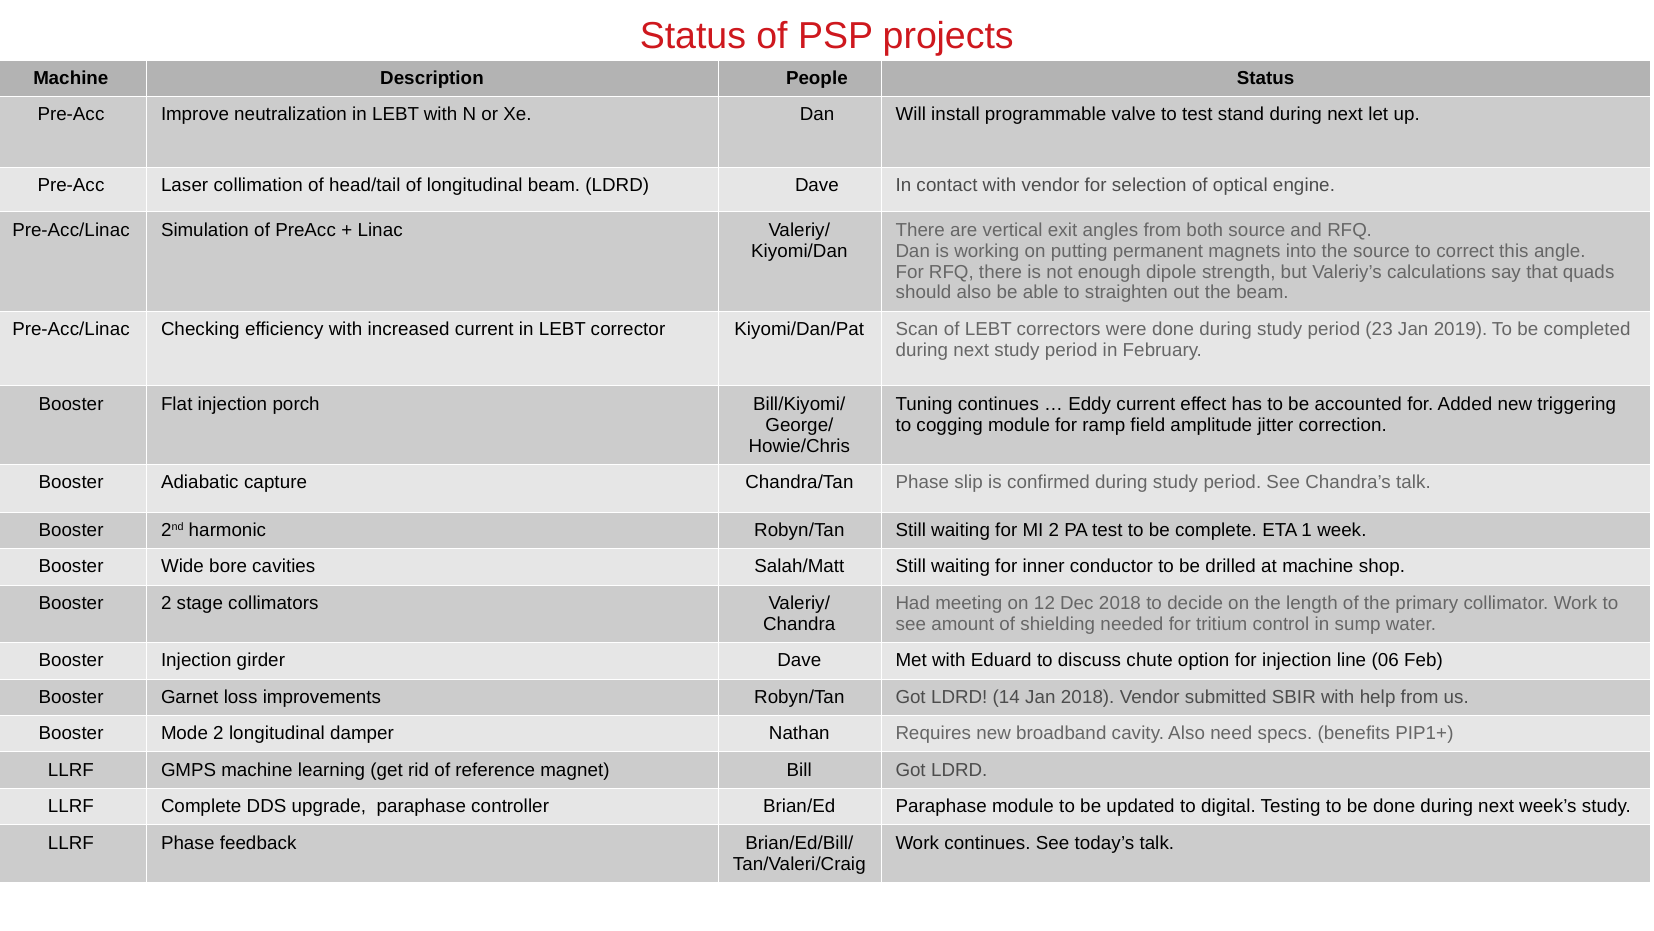

Status of PSP projects
| Machine | Description | People | Status |
| --- | --- | --- | --- |
| Pre-Acc | Improve neutralization in LEBT with N or Xe. | Dan | Will install programmable valve to test stand during next let up. |
| Pre-Acc | Laser collimation of head/tail of longitudinal beam. (LDRD) | Dave | In contact with vendor for selection of optical engine. |
| Pre-Acc/Linac | Simulation of PreAcc + Linac | Valeriy/Kiyomi/Dan | There are vertical exit angles from both source and RFQ. Dan is working on putting permanent magnets into the source to correct this angle. For RFQ, there is not enough dipole strength, but Valeriy’s calculations say that quads should also be able to straighten out the beam. |
| Pre-Acc/Linac | Checking efficiency with increased current in LEBT corrector | Kiyomi/Dan/Pat | Scan of LEBT correctors were done during study period (23 Jan 2019). To be completed during next study period in February. |
| Booster | Flat injection porch | Bill/Kiyomi/George/Howie/Chris | Tuning continues … Eddy current effect has to be accounted for. Added new triggering to cogging module for ramp field amplitude jitter correction. |
| Booster | Adiabatic capture | Chandra/Tan | Phase slip is confirmed during study period. See Chandra’s talk. |
| Booster | 2nd harmonic | Robyn/Tan | Still waiting for MI 2 PA test to be complete. ETA 1 week. |
| Booster | Wide bore cavities | Salah/Matt | Still waiting for inner conductor to be drilled at machine shop. |
| Booster | 2 stage collimators | Valeriy/Chandra | Had meeting on 12 Dec 2018 to decide on the length of the primary collimator. Work to see amount of shielding needed for tritium control in sump water. |
| Booster | Injection girder | Dave | Met with Eduard to discuss chute option for injection line (06 Feb) |
| Booster | Garnet loss improvements | Robyn/Tan | Got LDRD! (14 Jan 2018). Vendor submitted SBIR with help from us. |
| Booster | Mode 2 longitudinal damper | Nathan | Requires new broadband cavity. Also need specs. (benefits PIP1+) |
| LLRF | GMPS machine learning (get rid of reference magnet) | Bill | Got LDRD. |
| LLRF | Complete DDS upgrade, paraphase controller | Brian/Ed | Paraphase module to be updated to digital. Testing to be done during next week’s study. |
| LLRF | Phase feedback | Brian/Ed/Bill/Tan/Valeri/Craig | Work continues. See today’s talk. |
# Beam physics projects